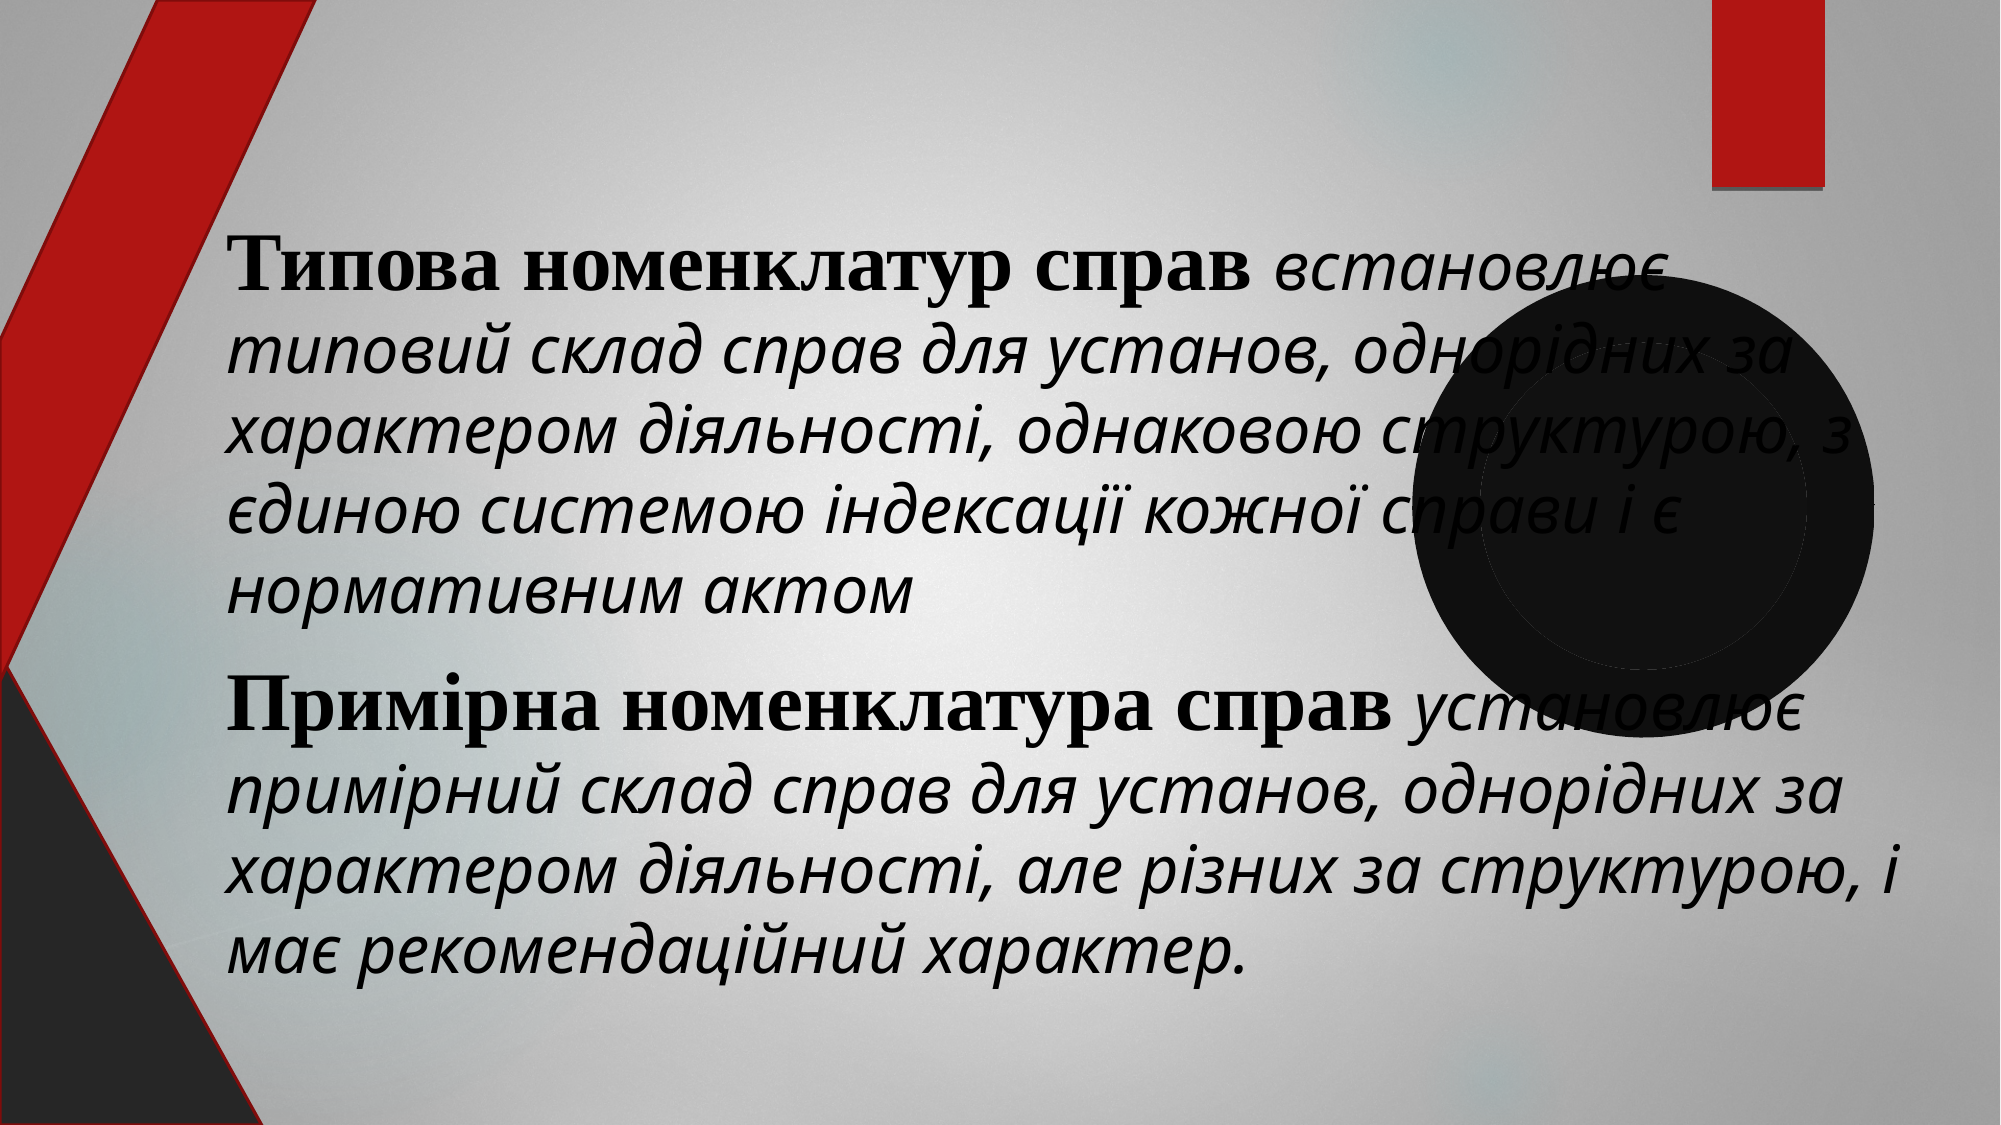

# Типова номенклатур справ встановлює типовий склад справ для установ, однорідних за характером діяльності, однаковою структурою, з єдиною системою індексації кожної справи і є нормативним актом
Примірна номенклатура справ установлює примірний склад справ для установ, однорідних за характером діяльності, але різних за структурою, і має рекомендаційний характер.